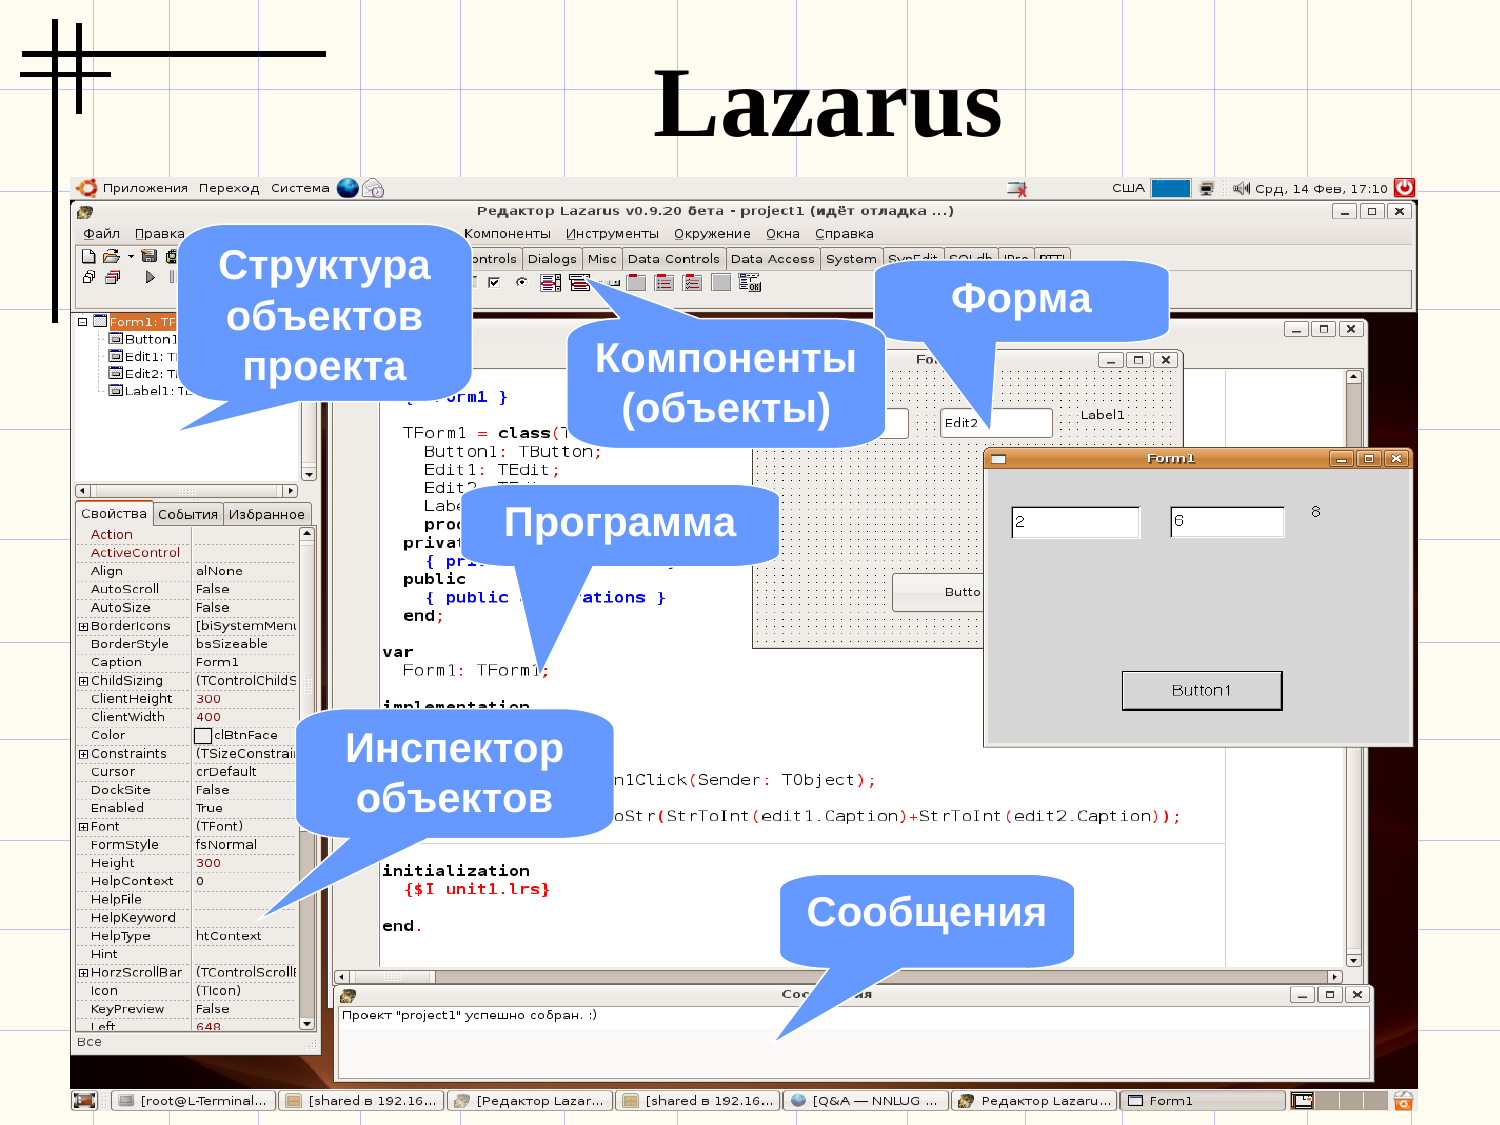

# Lazarus
Структура
объектов
проекта
Форма
Компоненты
(объекты)
Программа
Инспектор
объектов
Сообщения